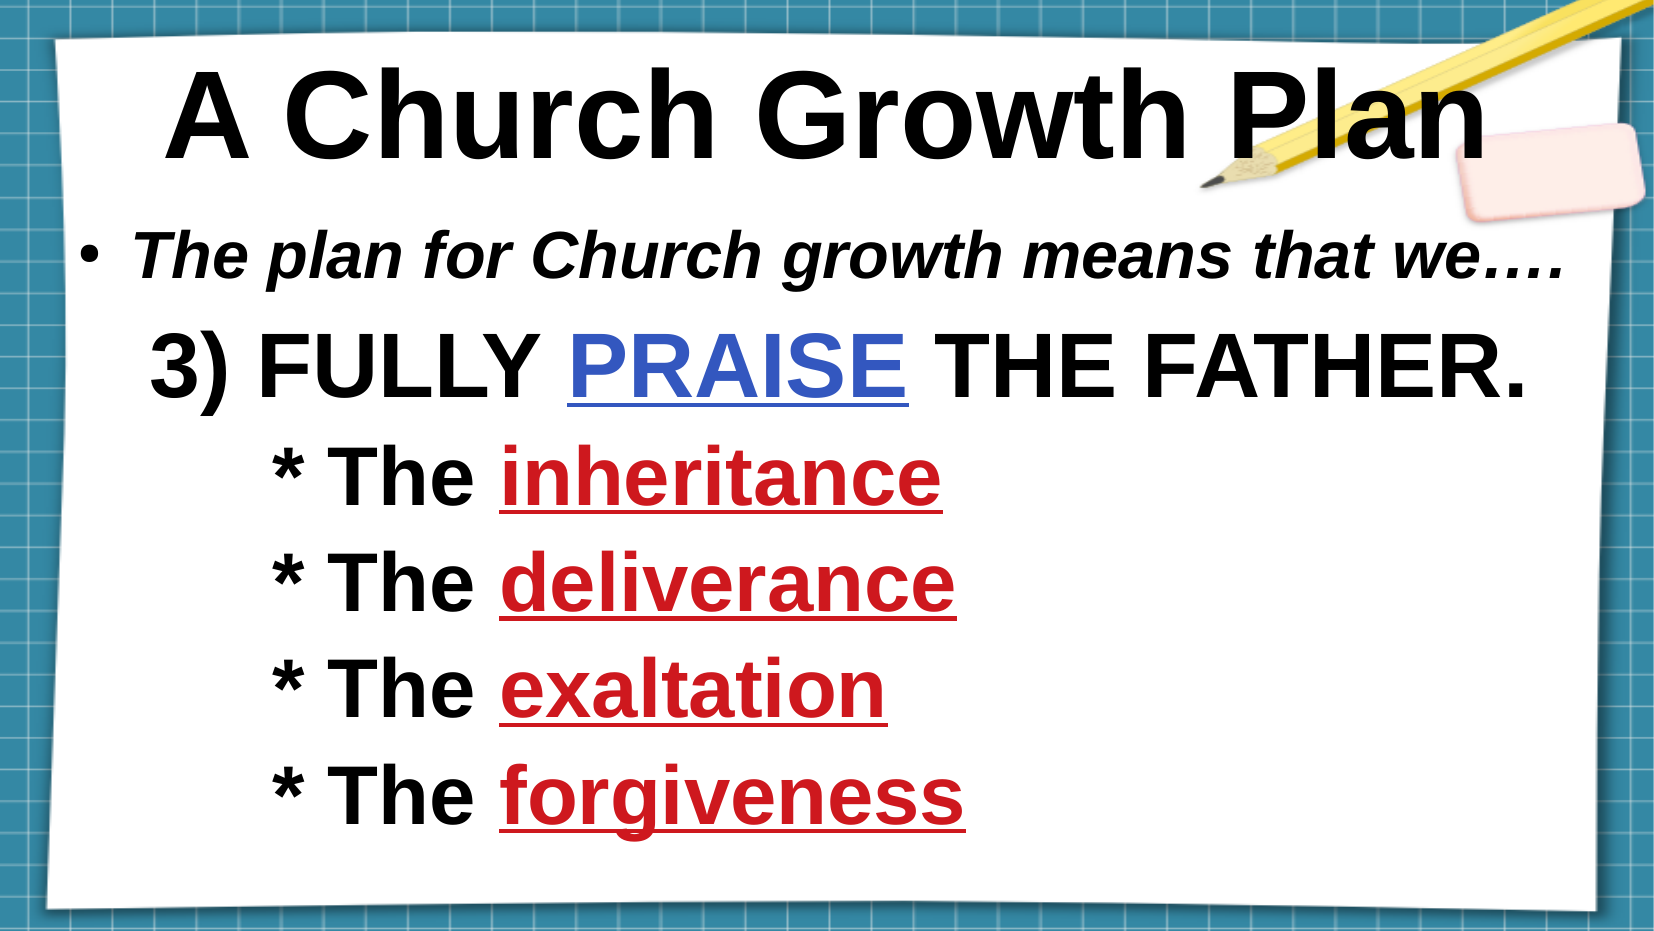

# A Church Growth Plan
The plan for Church growth means that we….
 3) FULLY PRAISE THE FATHER.
* The inheritance
* The deliverance
* The exaltation
* The forgiveness